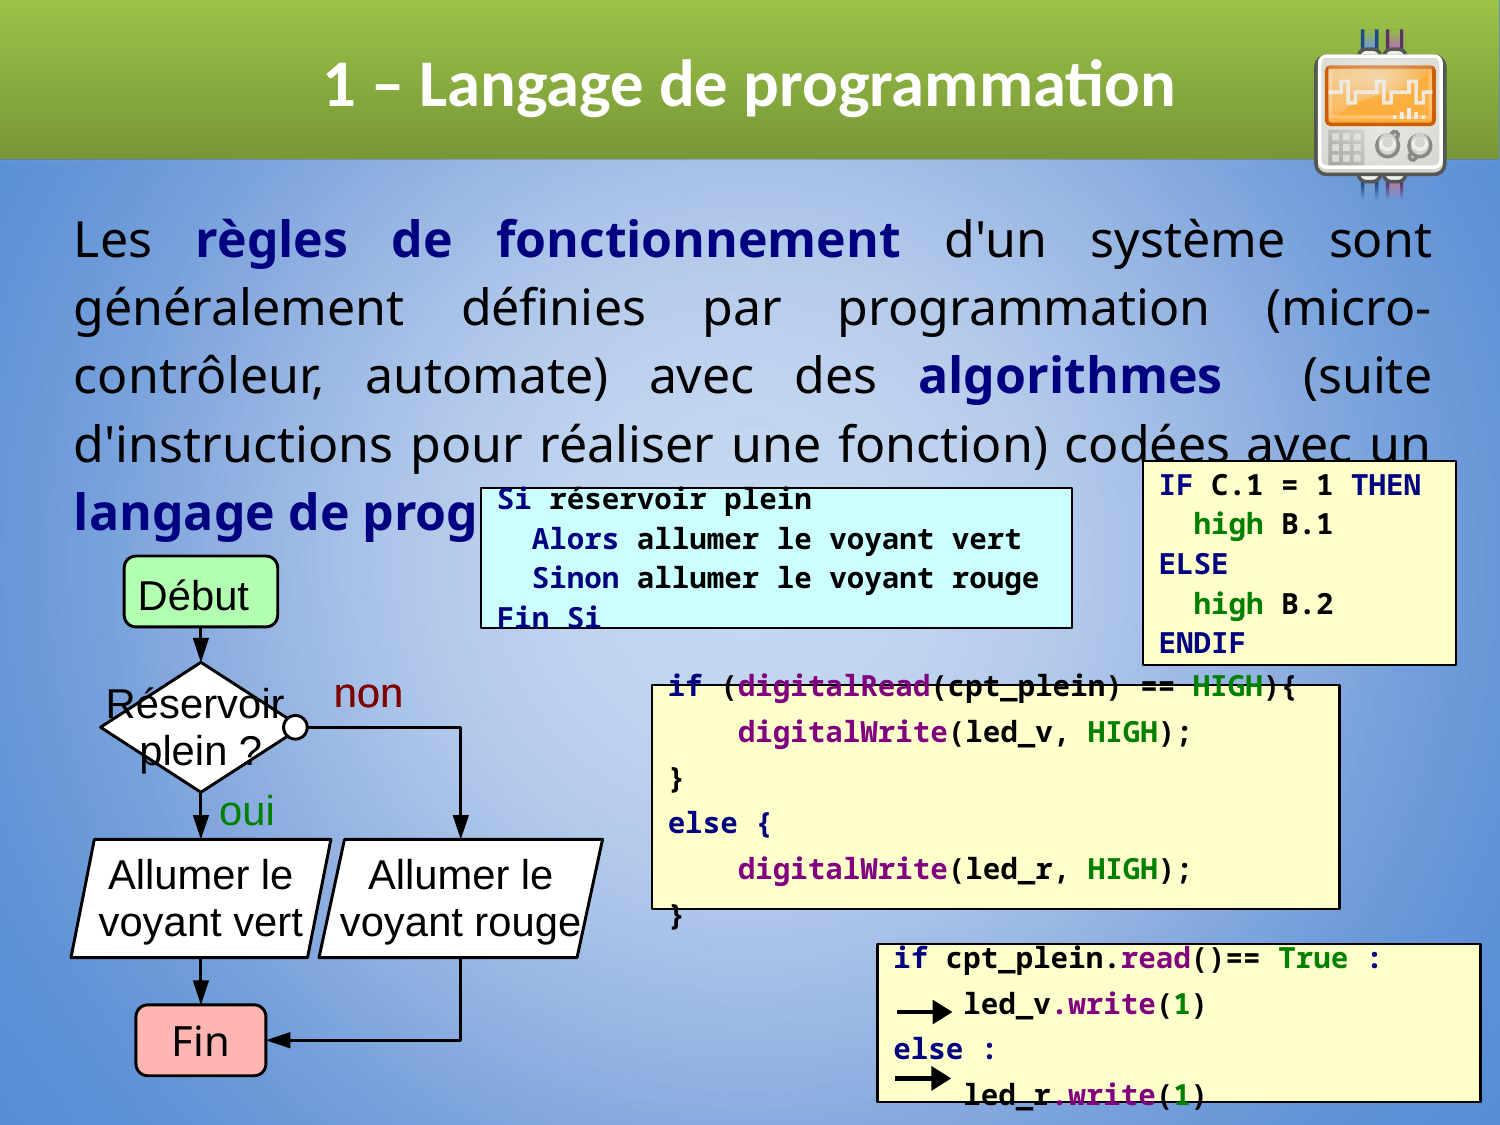

1 – Langage de programmation
Les règles de fonctionnement d'un système sont généralement définies par programmation (micro-contrôleur, automate) avec des algorithmes (suite d'instructions pour réaliser une fonction) codées avec un langage de programmation.
IF C.1 = 1 THEN
 high B.1
ELSE
 high B.2
ENDIF
Si réservoir plein
 Alors allumer le voyant vert
 Sinon allumer le voyant rouge
Fin Si
Début
Réservoir
plein ?
non
non
if (digitalRead(cpt_plein) == HIGH){
 digitalWrite(led_v, HIGH);
}
else {
 digitalWrite(led_r, HIGH);
}
oui
Allumer le
voyant vert
Allumer le
voyant rouge
if cpt_plein.read()== True :
 led_v.write(1)
else :
 led_r.write(1)
Fin